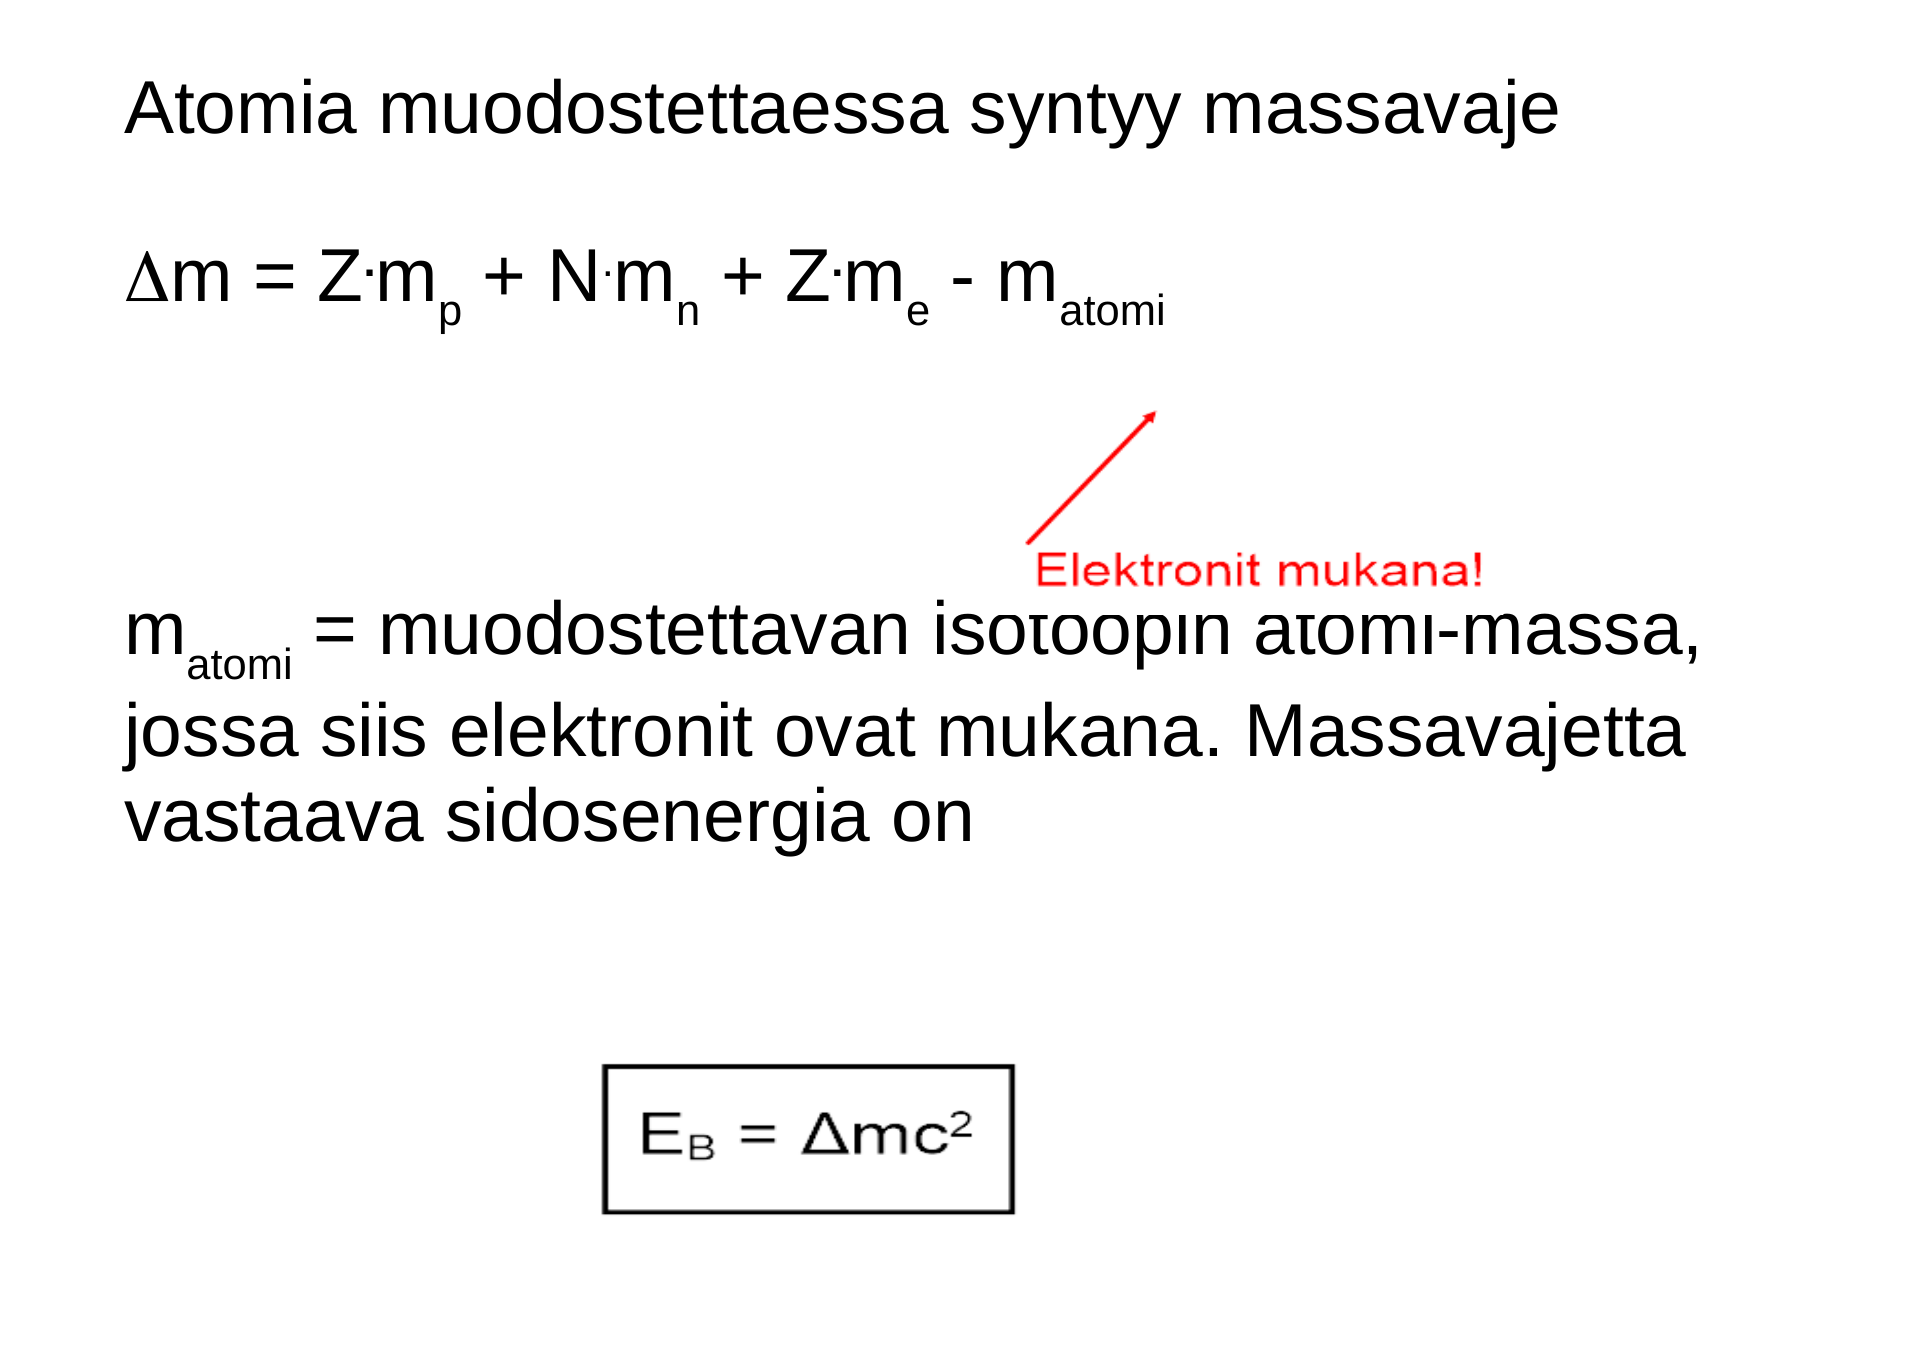

Atomia muodostettaessa syntyy massavaje
Dm = Z.mp + N.mn + Z.me - matomi
matomi = muodostettavan isotoopin atomi-massa, jossa siis elektronit ovat mukana. Massavajetta vastaava sidosenergia on